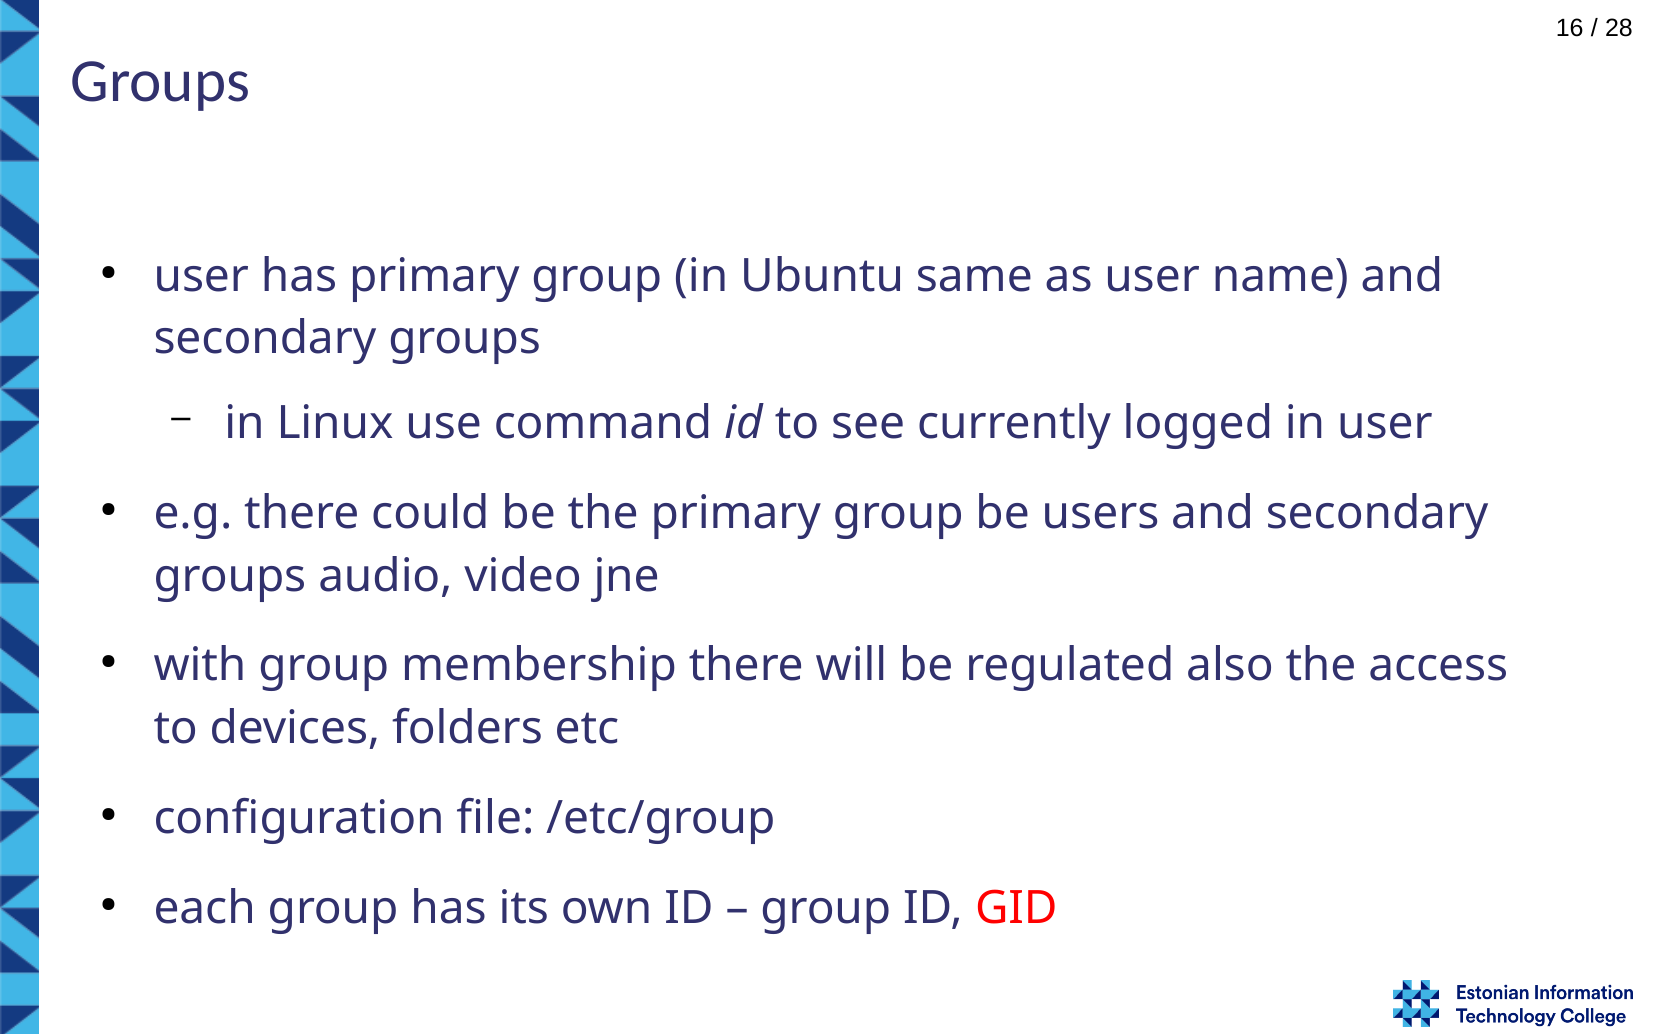

# Groups
user has primary group (in Ubuntu same as user name) and secondary groups
in Linux use command id to see currently logged in user
e.g. there could be the primary group be users and secondary groups audio, video jne
with group membership there will be regulated also the access to devices, folders etc
configuration file: /etc/group
each group has its own ID – group ID, GID